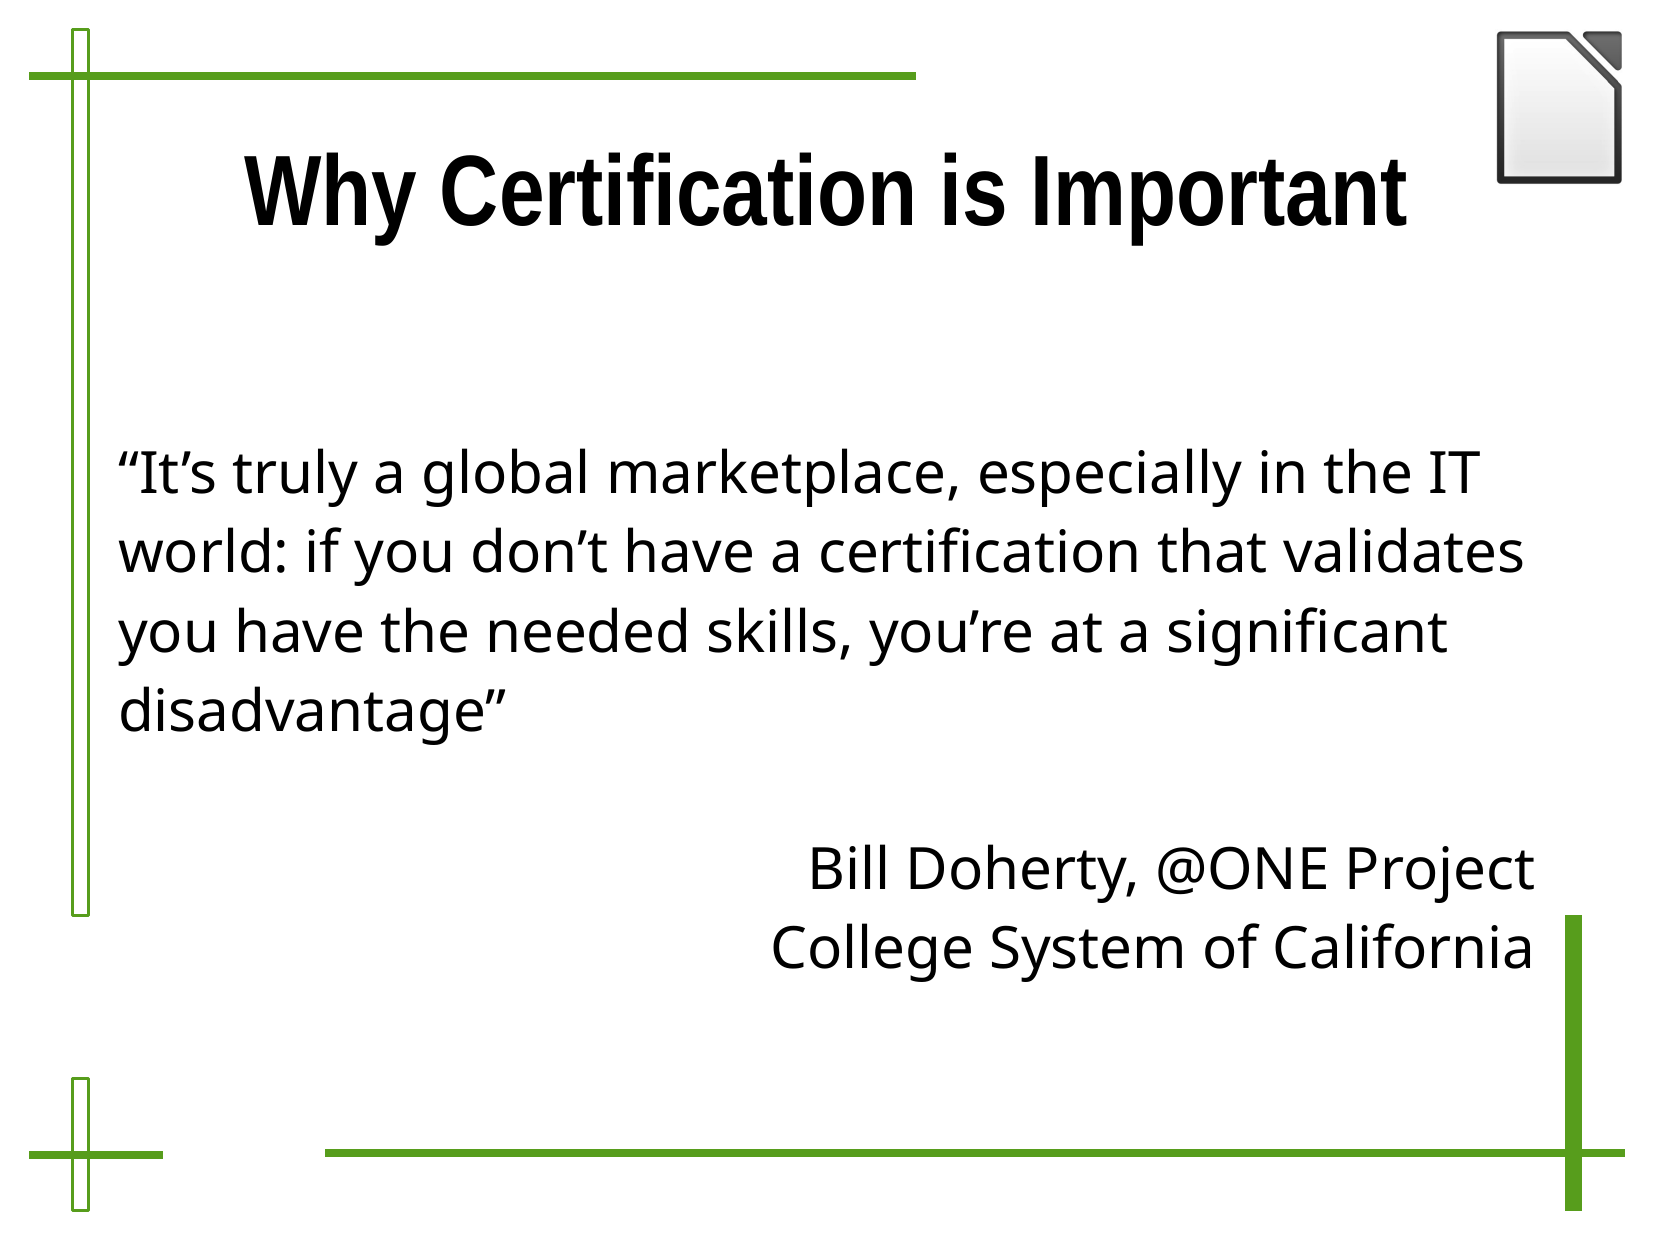

# Why Certification is Important
“It’s truly a global marketplace, especially in the IT world: if you don’t have a certification that validates you have the needed skills, you’re at a significant disadvantage”
Bill Doherty, @ONE Project
College System of California